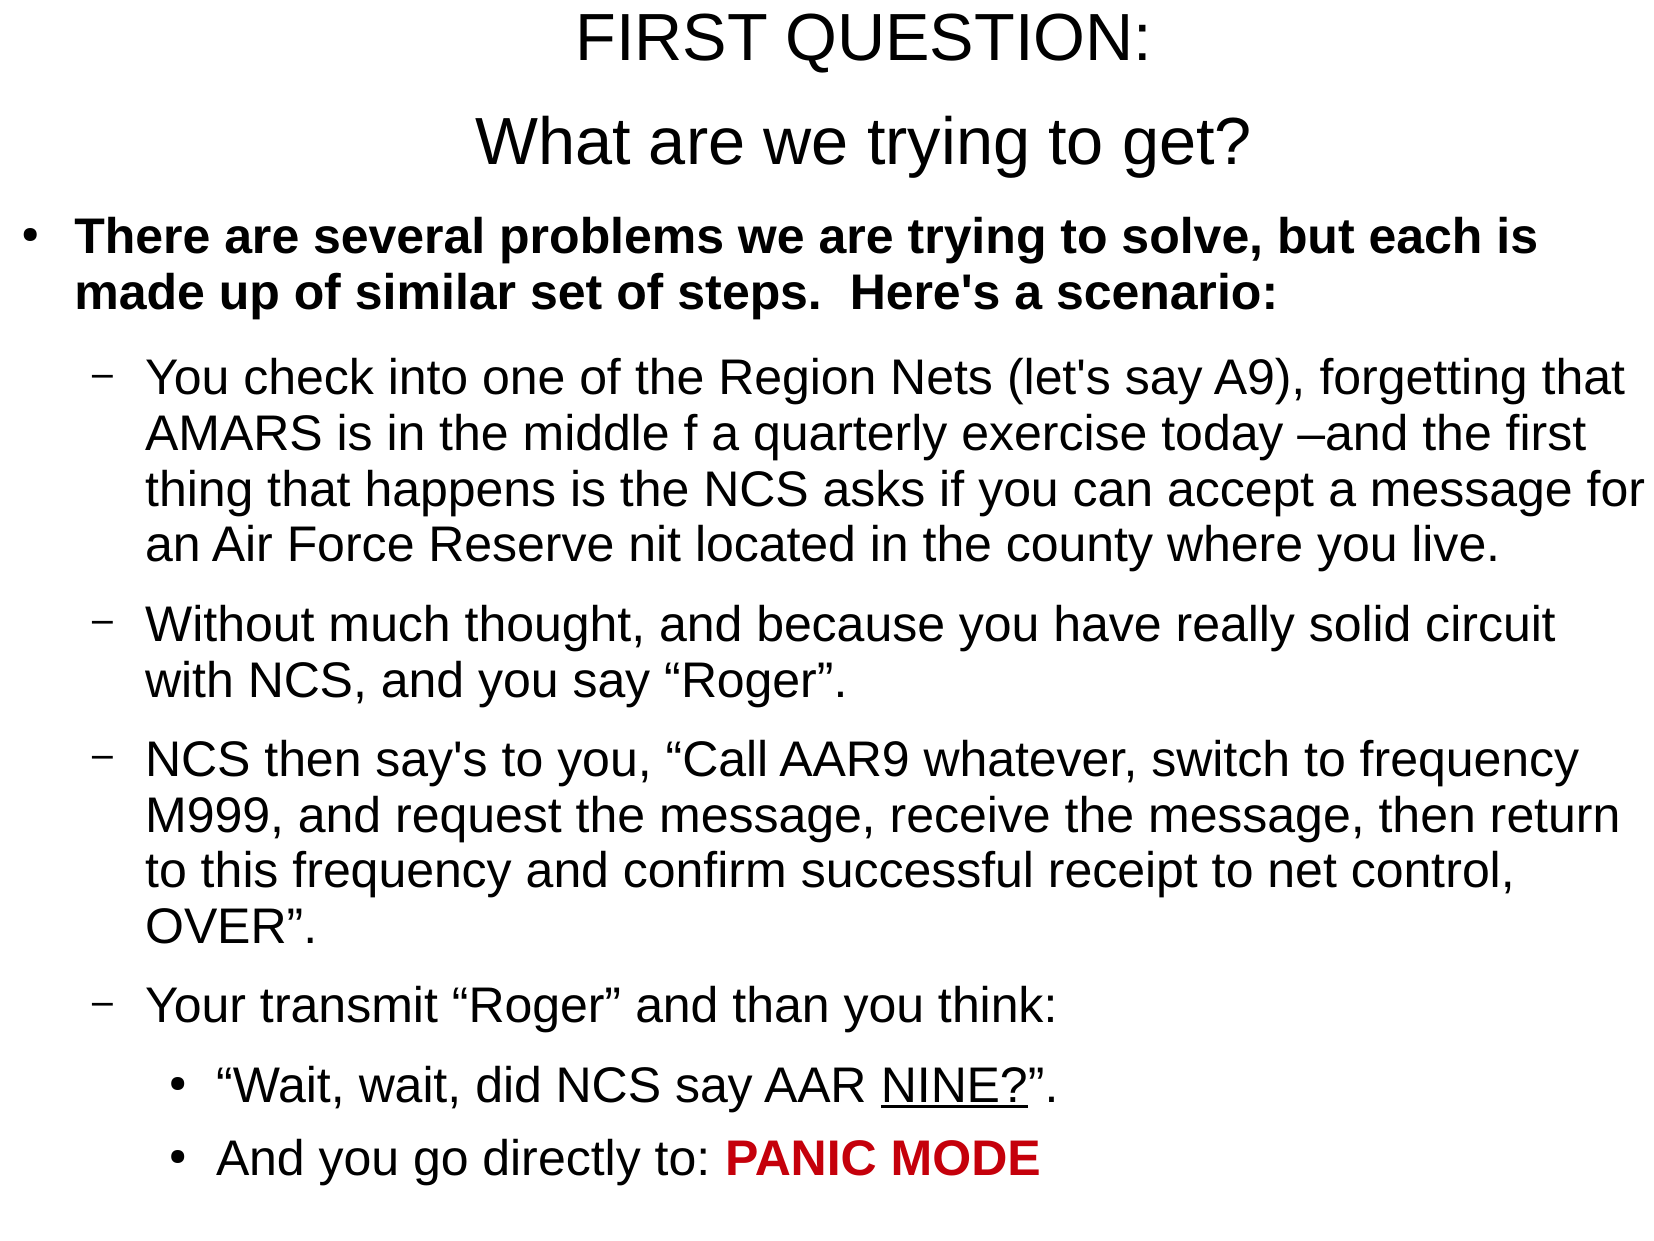

# FIRST QUESTION:
What are we trying to get?
There are several problems we are trying to solve, but each is made up of similar set of steps. Here's a scenario:
You check into one of the Region Nets (let's say A9), forgetting that AMARS is in the middle f a quarterly exercise today –and the first thing that happens is the NCS asks if you can accept a message for an Air Force Reserve nit located in the county where you live.
Without much thought, and because you have really solid circuit with NCS, and you say “Roger”.
NCS then say's to you, “Call AAR9 whatever, switch to frequency M999, and request the message, receive the message, then return to this frequency and confirm successful receipt to net control, OVER”.
Your transmit “Roger” and than you think:
“Wait, wait, did NCS say AAR NINE?”.
And you go directly to: PANIC MODE